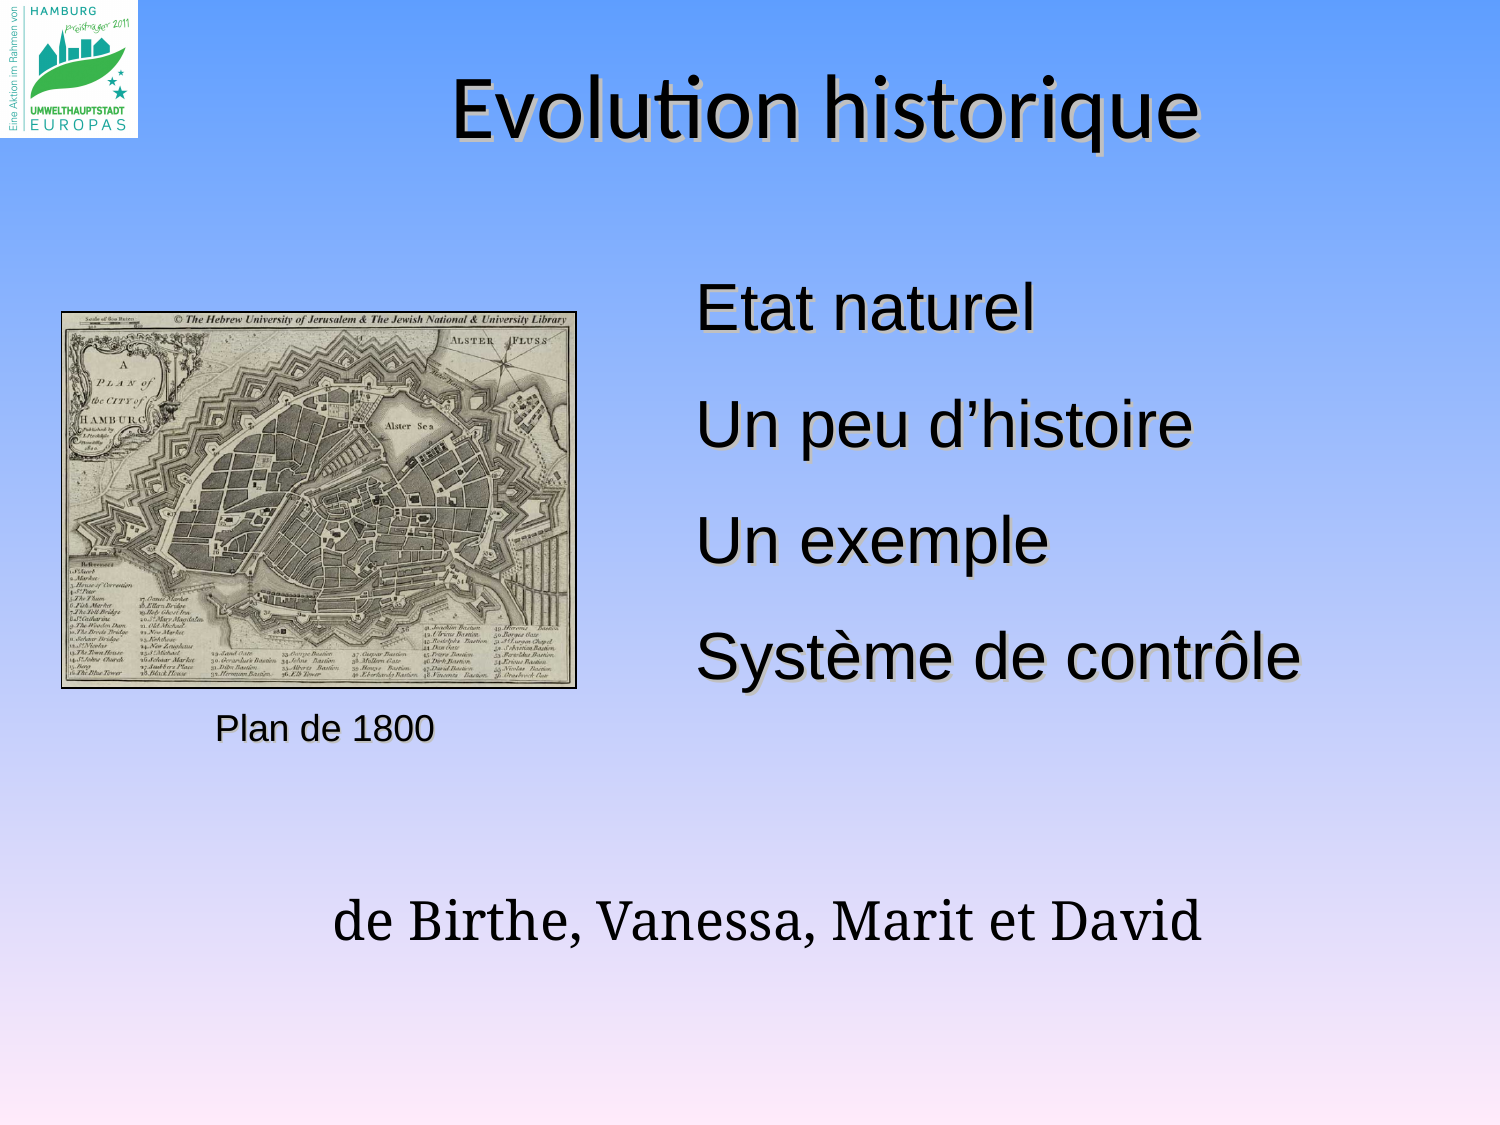

Evolution historique
 Etat naturel
 Un peu d’histoire
 Un exemple
 Système de contrôle
Plan de 1800
de Birthe, Vanessa, Marit et David